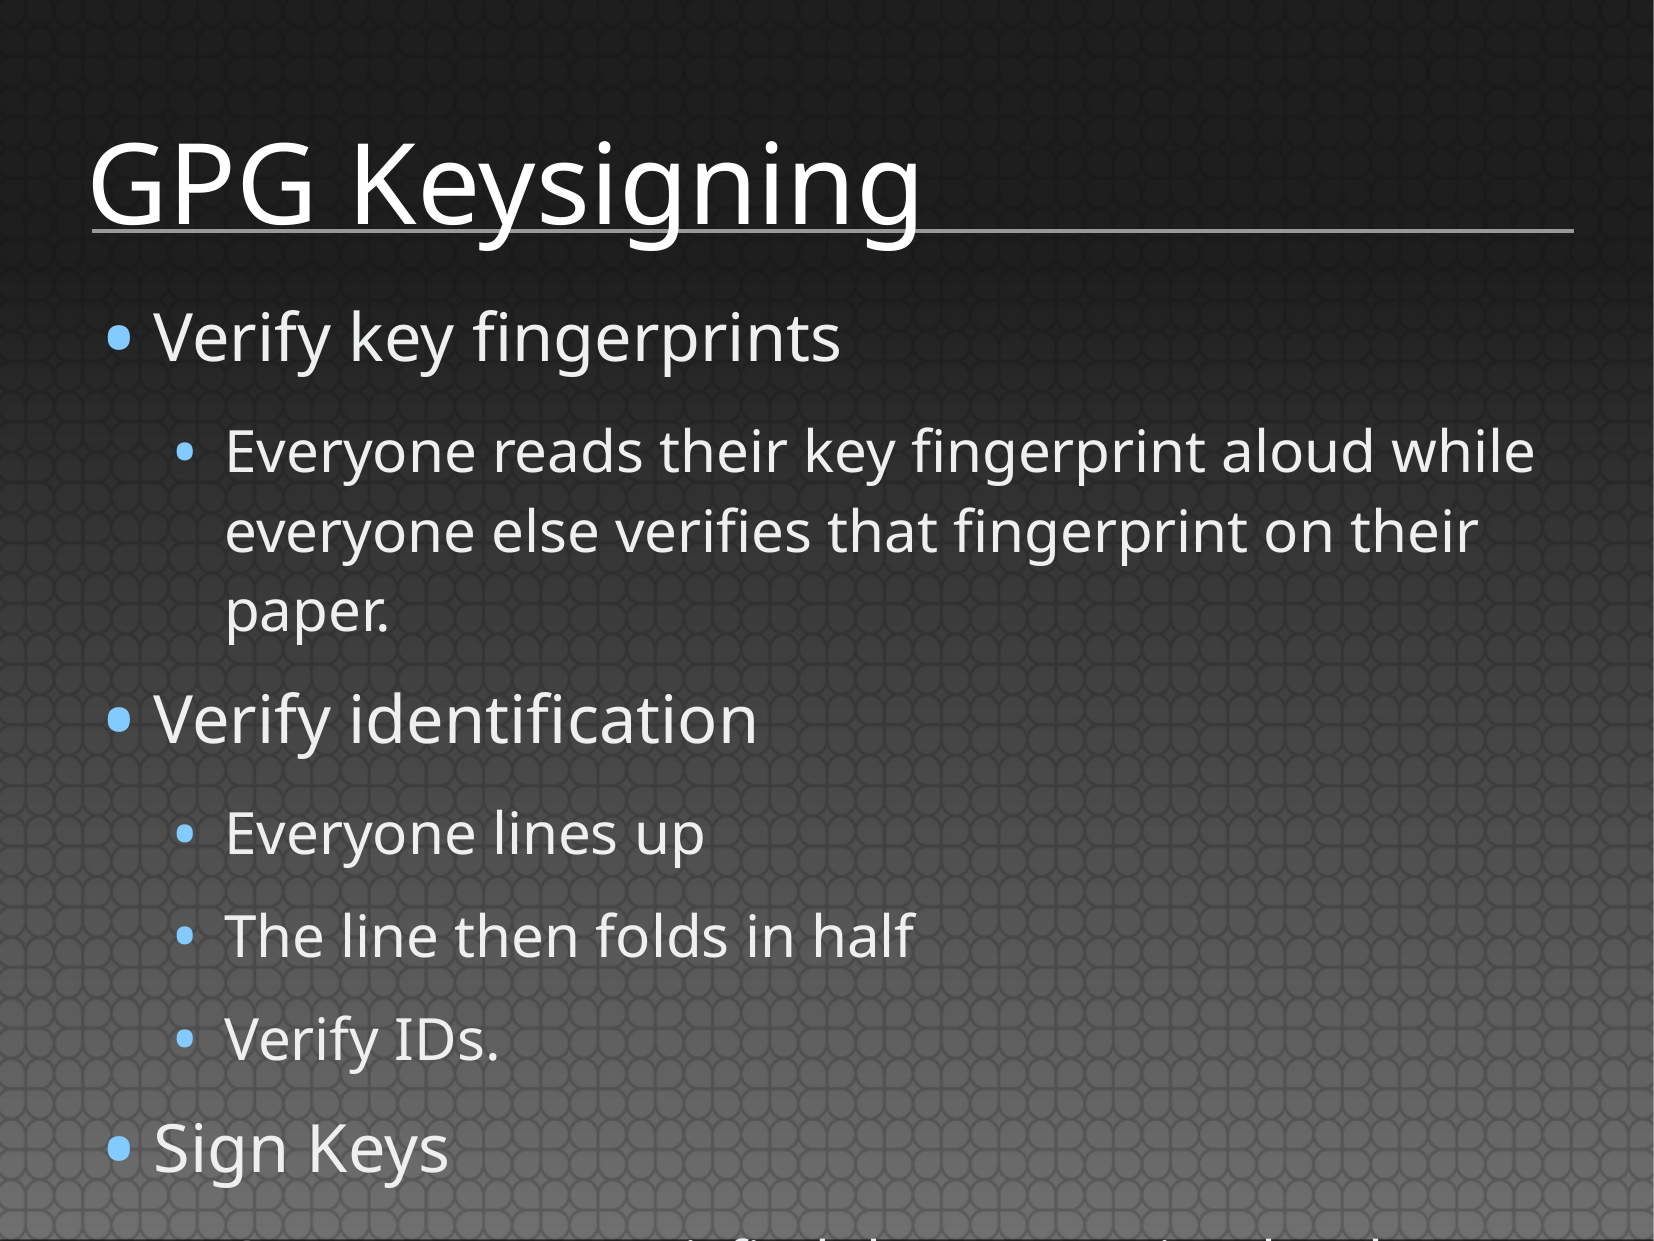

# GPG Keysigning
Verify key fingerprints
Everyone reads their key fingerprint aloud while everyone else verifies that fingerprint on their paper.
Verify identification
Everyone lines up
The line then folds in half
Verify IDs.
Sign Keys
Once you are satisfied the person is who they say that are sign their key!